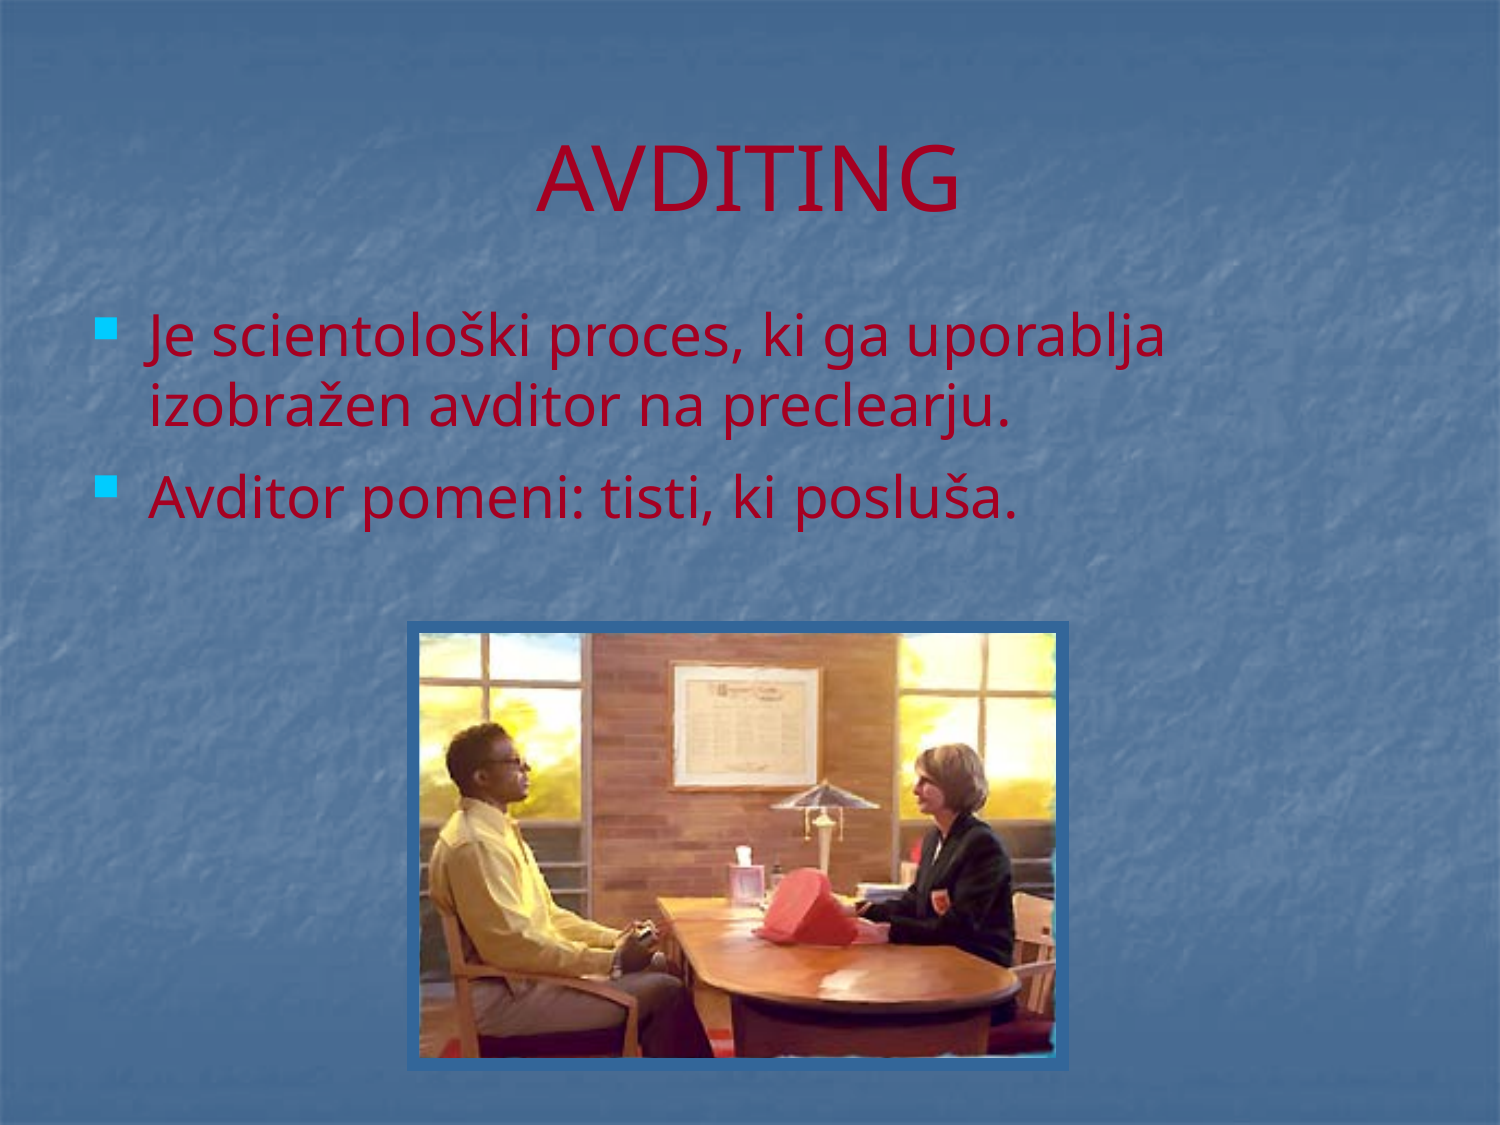

# AVDITING
Je scientološki proces, ki ga uporablja izobražen avditor na preclearju.
Avditor pomeni: tisti, ki posluša.